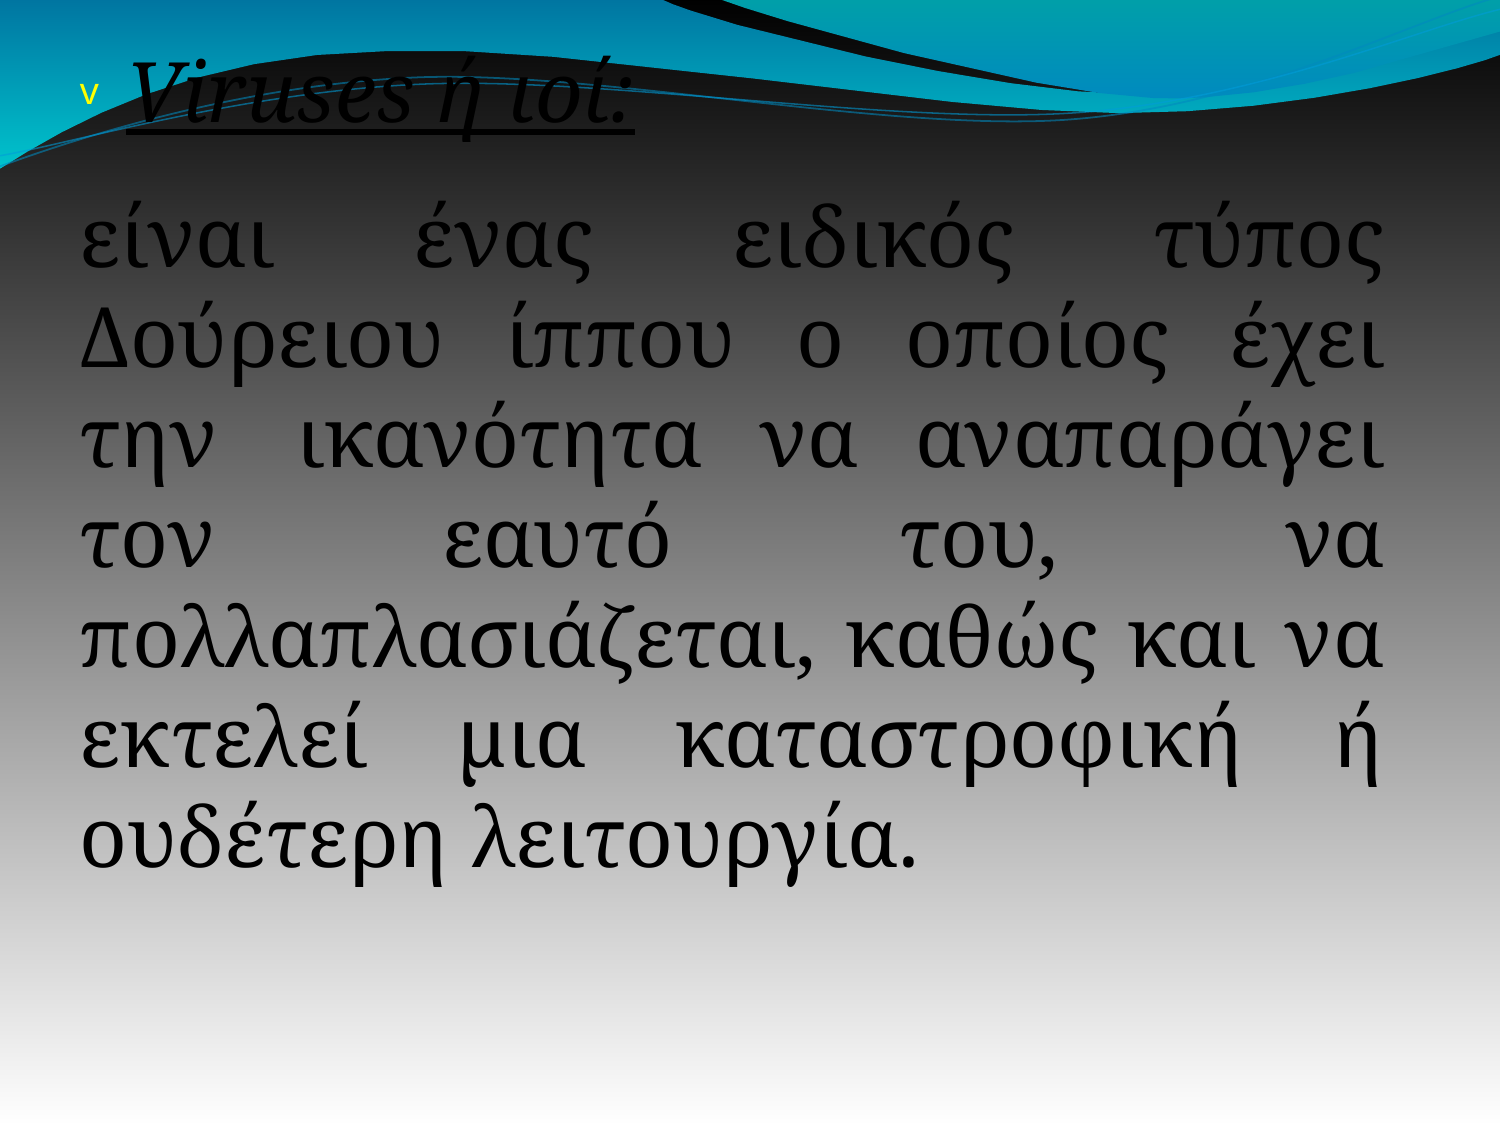

Viruses ή ιοί:
είναι ένας ειδικός τύπος Δούρειου ίππου ο οποίος έχει την  ικανότητα να αναπαράγει τον εαυτό του, να πολλαπλασιάζεται, καθώς και να εκτελεί μια καταστροφική ή ουδέτερη λειτουργία.